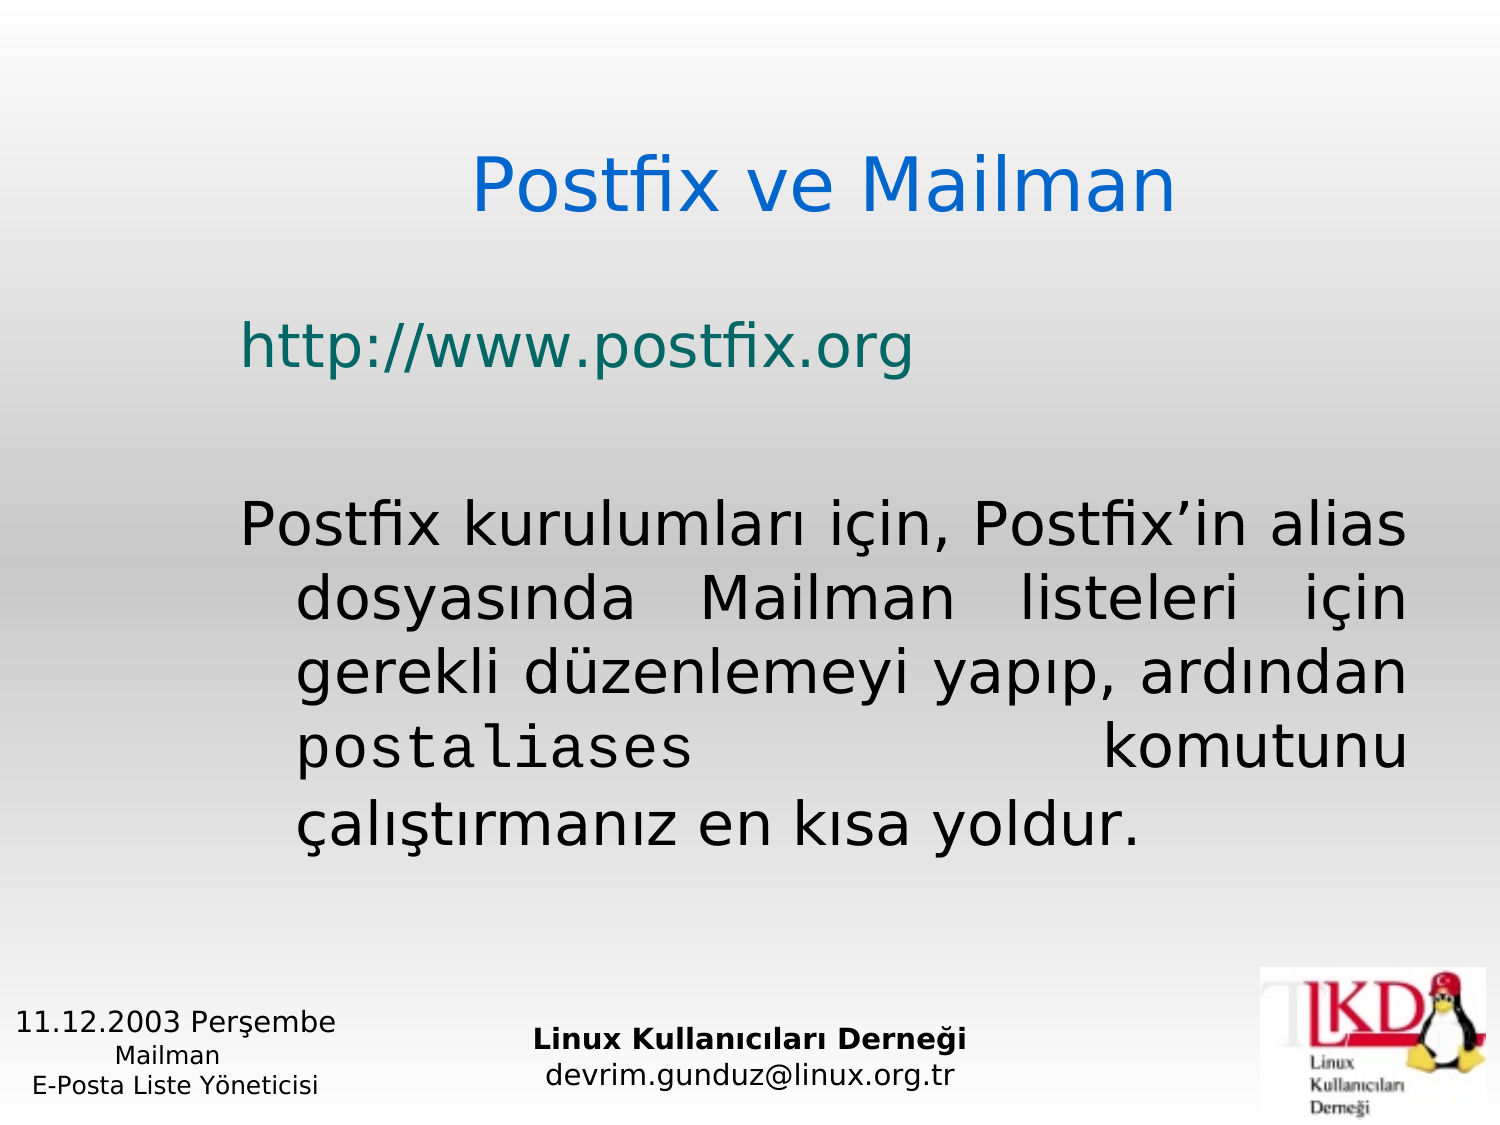

# Postfix ve Mailman
http://www.postfix.org
Postfix kurulumları için, Postfix’in alias dosyasında Mailman listeleri için gerekli düzenlemeyi yapıp, ardından postaliases komutunu çalıştırmanız en kısa yoldur.